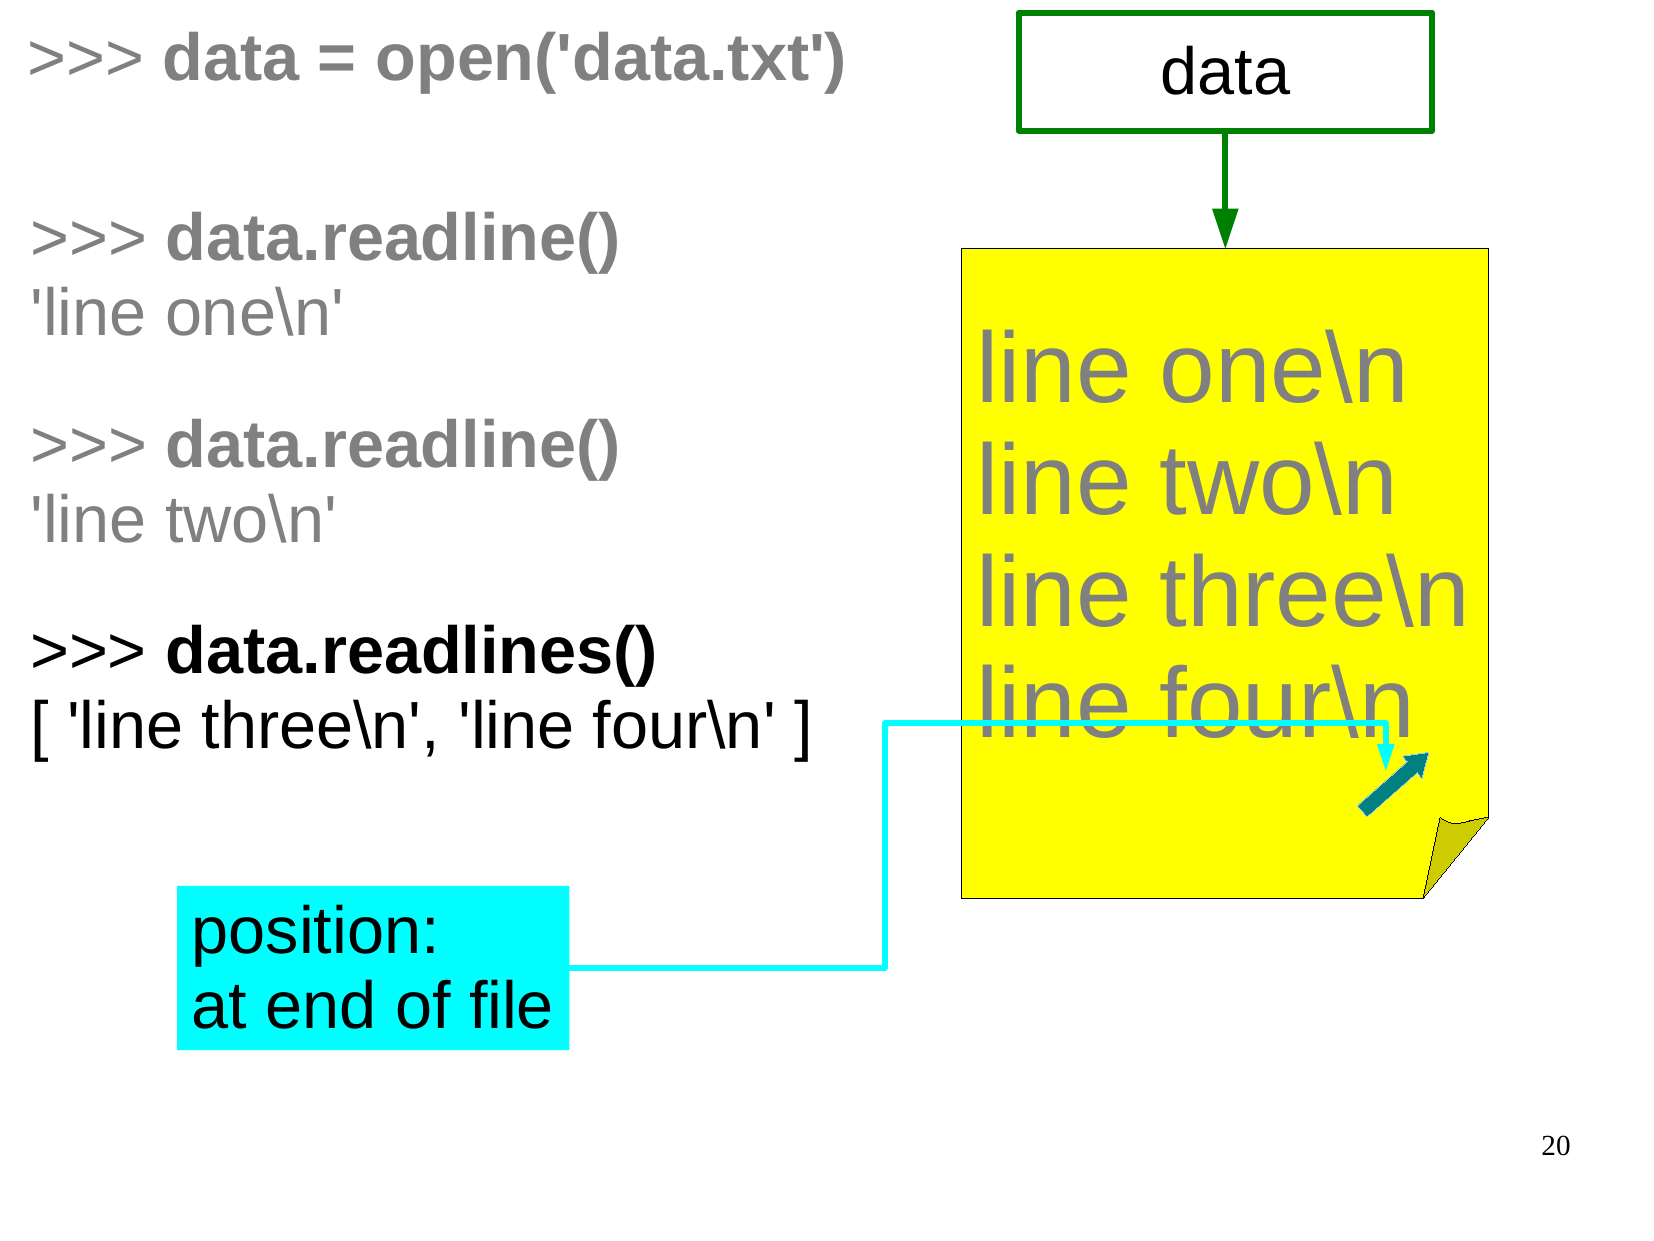

>>> data = open('data.txt')
data
>>> data.readline()
'line one\n'
line one\n
line two\n
line three\n
line four\n
>>> data.readline()
'line two\n'
>>> data.readlines()
[ 'line three\n', 'line four\n' ]
position:
at end of file
20